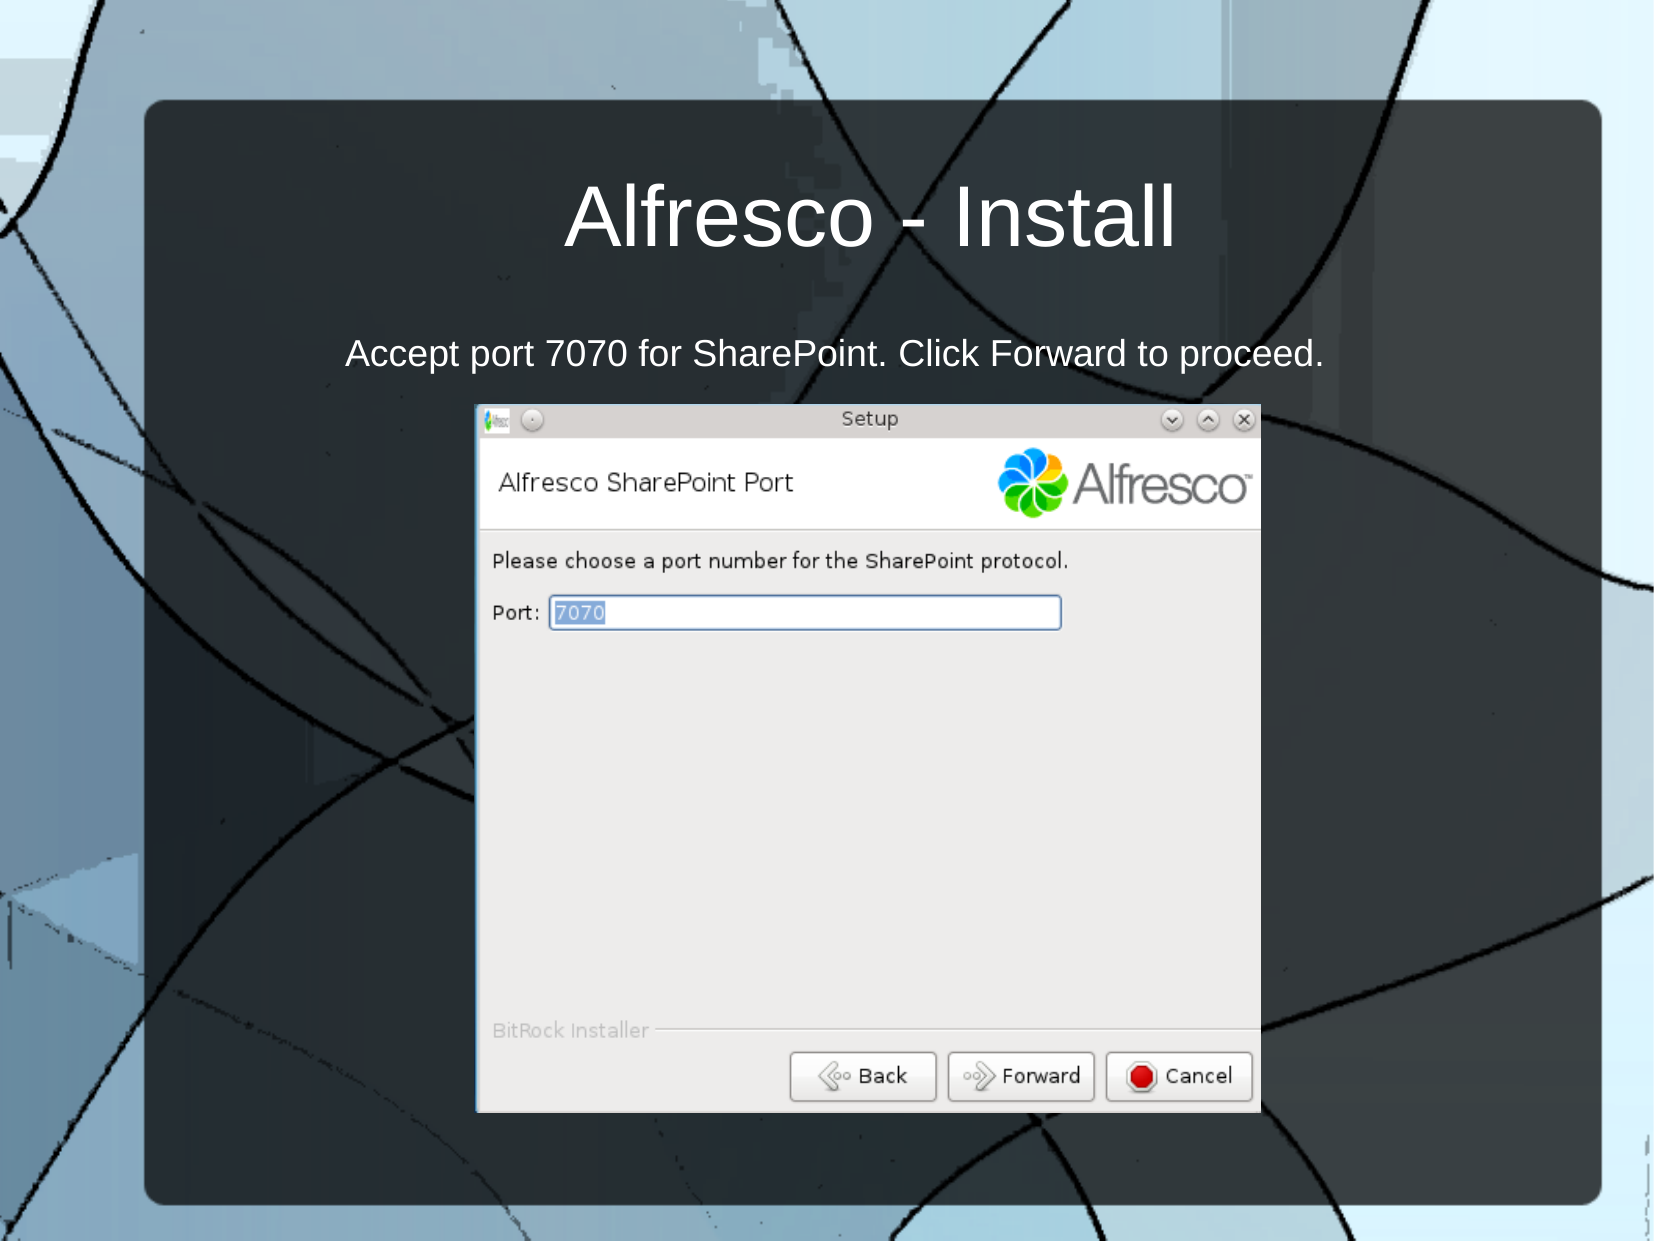

# Alfresco - Install
Accept port 7070 for SharePoint. Click Forward to proceed.